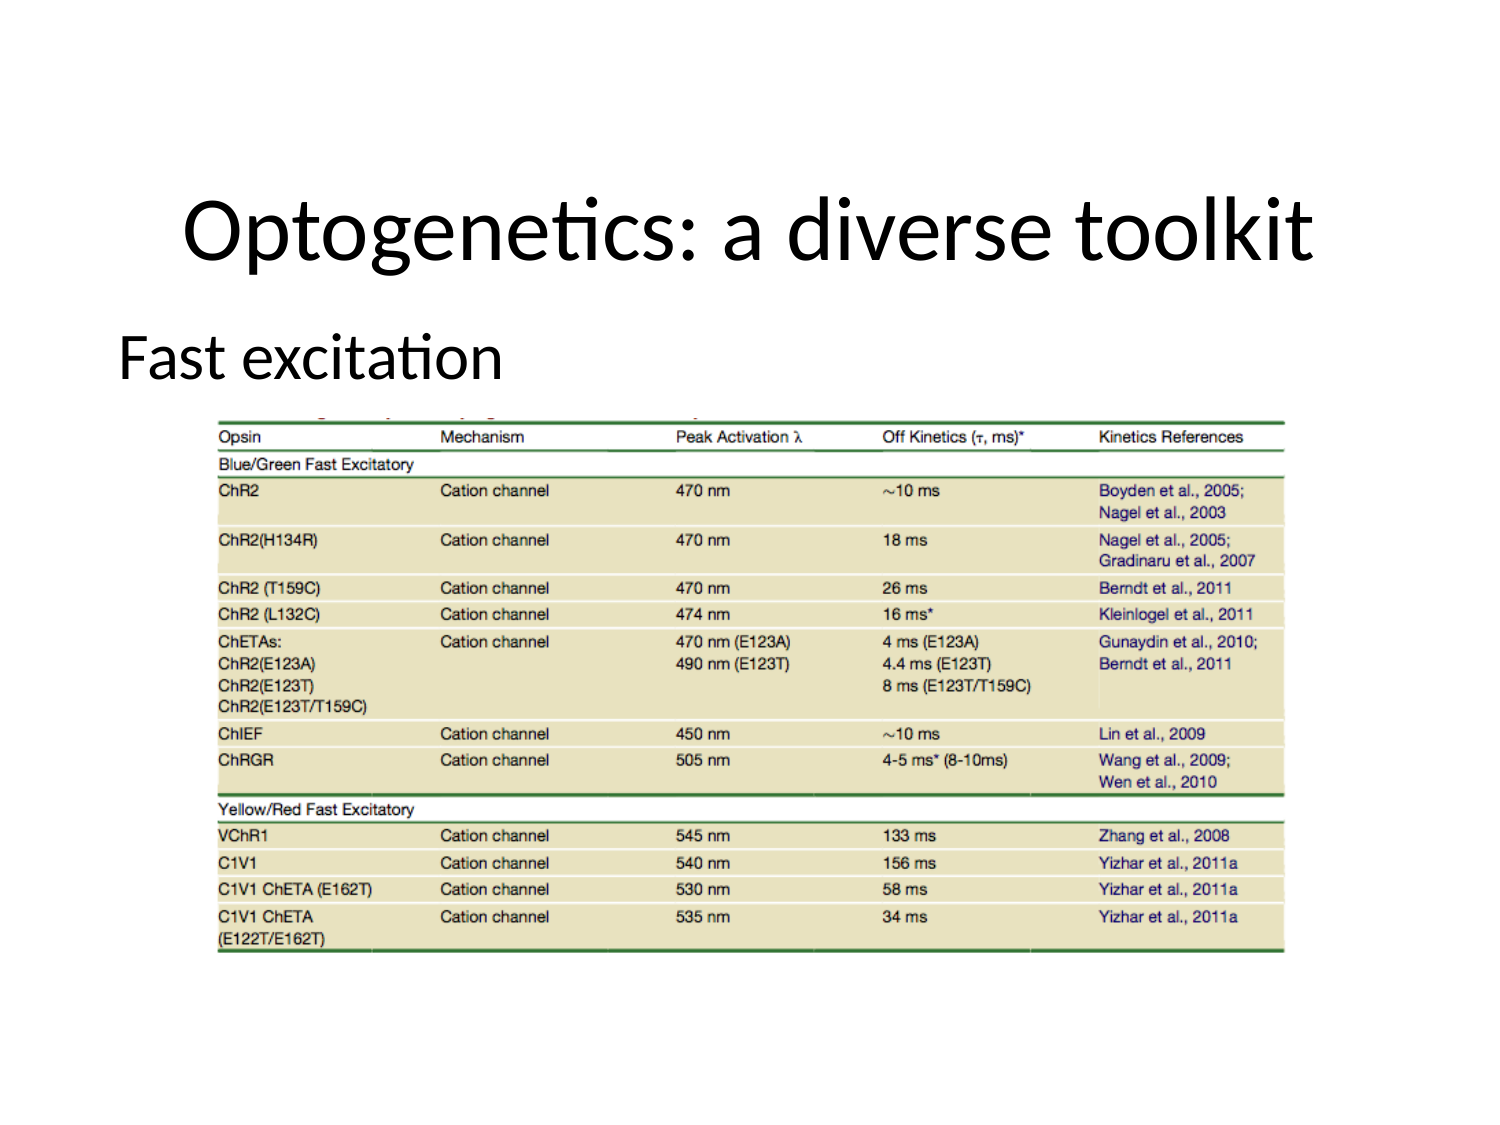

# Optogenetics: a diverse toolkit
Fast excitation